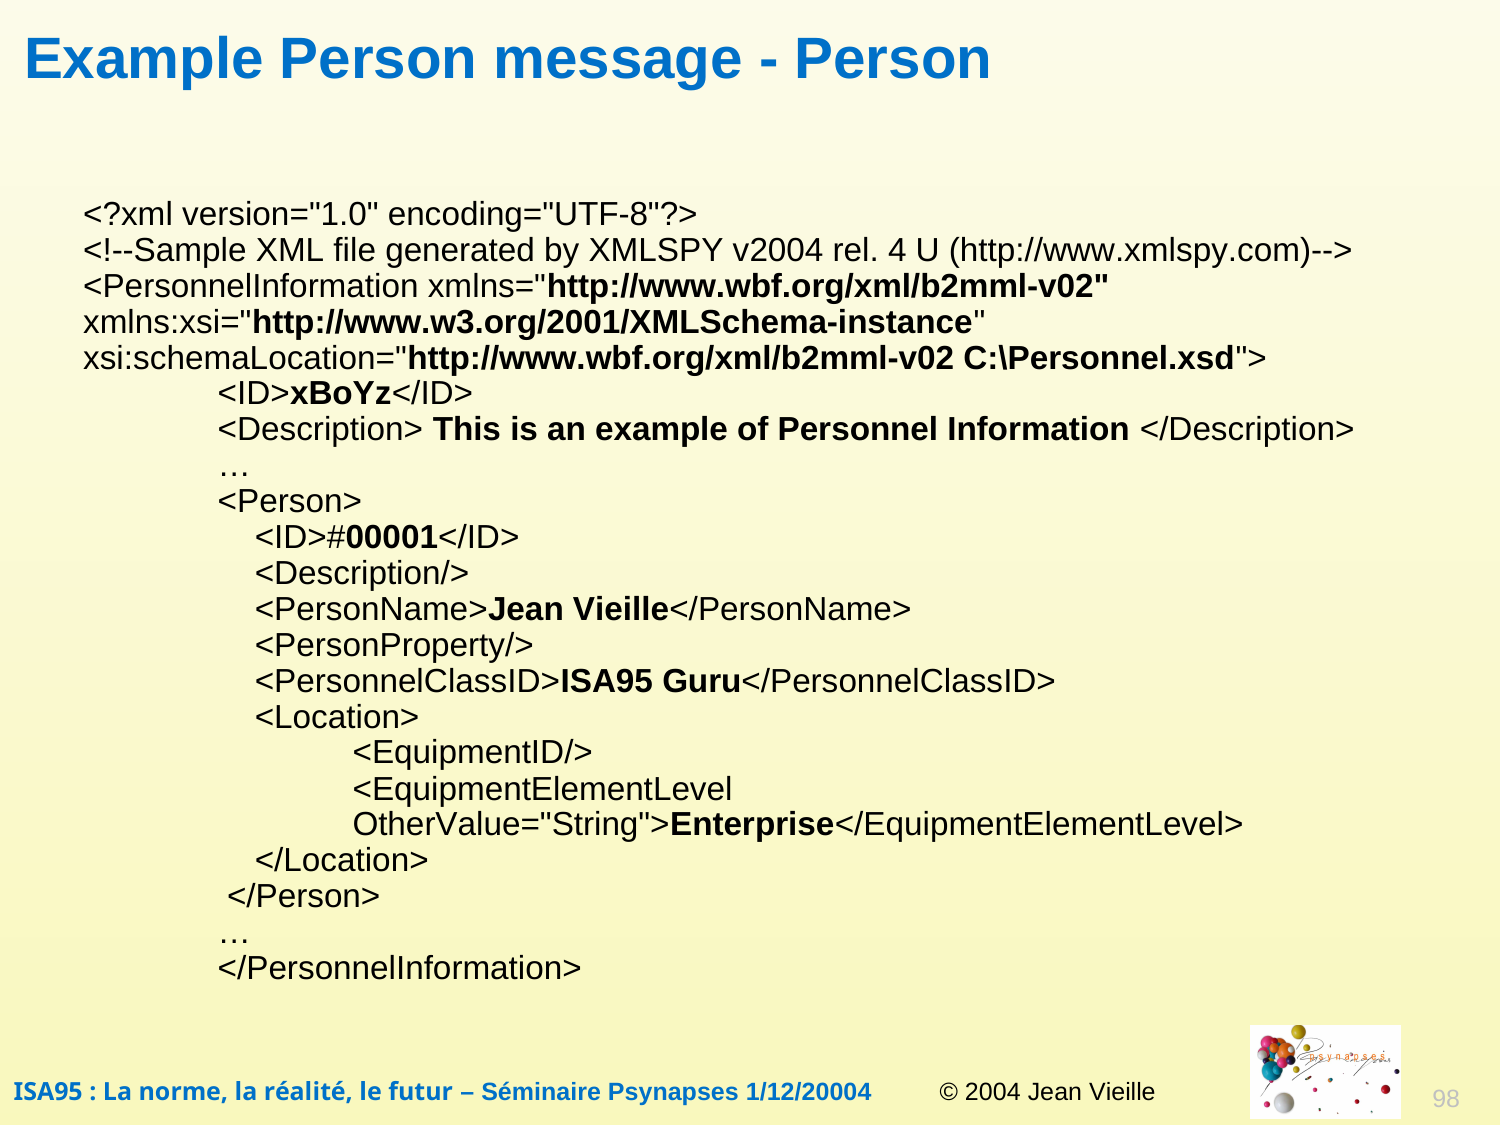

# Example Person message - Person
<?xml version="1.0" encoding="UTF-8"?>
<!--Sample XML file generated by XMLSPY v2004 rel. 4 U (http://www.xmlspy.com)-->
<PersonnelInformation xmlns="http://www.wbf.org/xml/b2mml-v02" xmlns:xsi="http://www.w3.org/2001/XMLSchema-instance" xsi:schemaLocation="http://www.wbf.org/xml/b2mml-v02 C:\Personnel.xsd">
	<ID>xBoYz</ID>
	<Description> This is an example of Personnel Information </Description>
	…
	<Person>
	 <ID>#00001</ID>
	 <Description/>
	 <PersonName>Jean Vieille</PersonName>
	 <PersonProperty/>
	 <PersonnelClassID>ISA95 Guru</PersonnelClassID>
	 <Location>
		<EquipmentID/>
		<EquipmentElementLevel 					 		OtherValue="String">Enterprise</EquipmentElementLevel>
	 </Location>
	 </Person>
	…
	</PersonnelInformation>